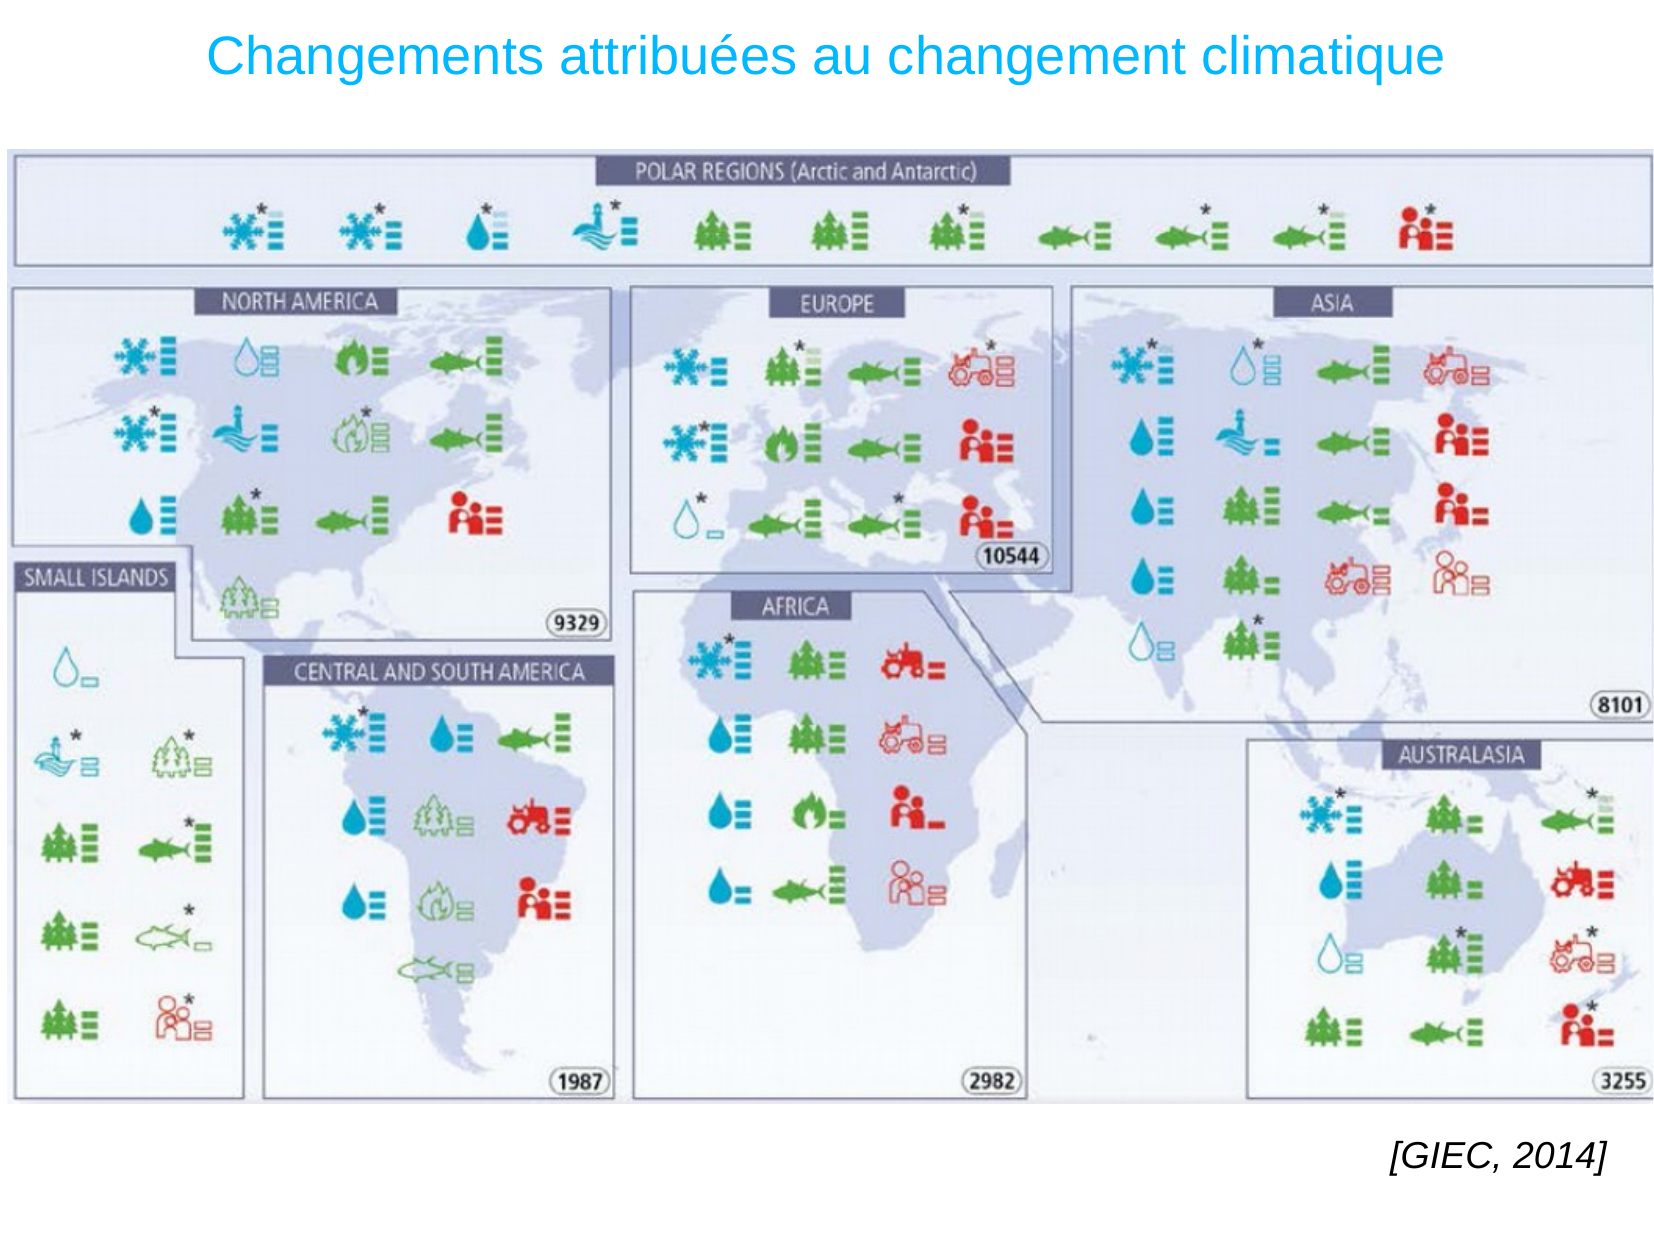

Changements attribuées au changement climatique
[GIEC, 2014]